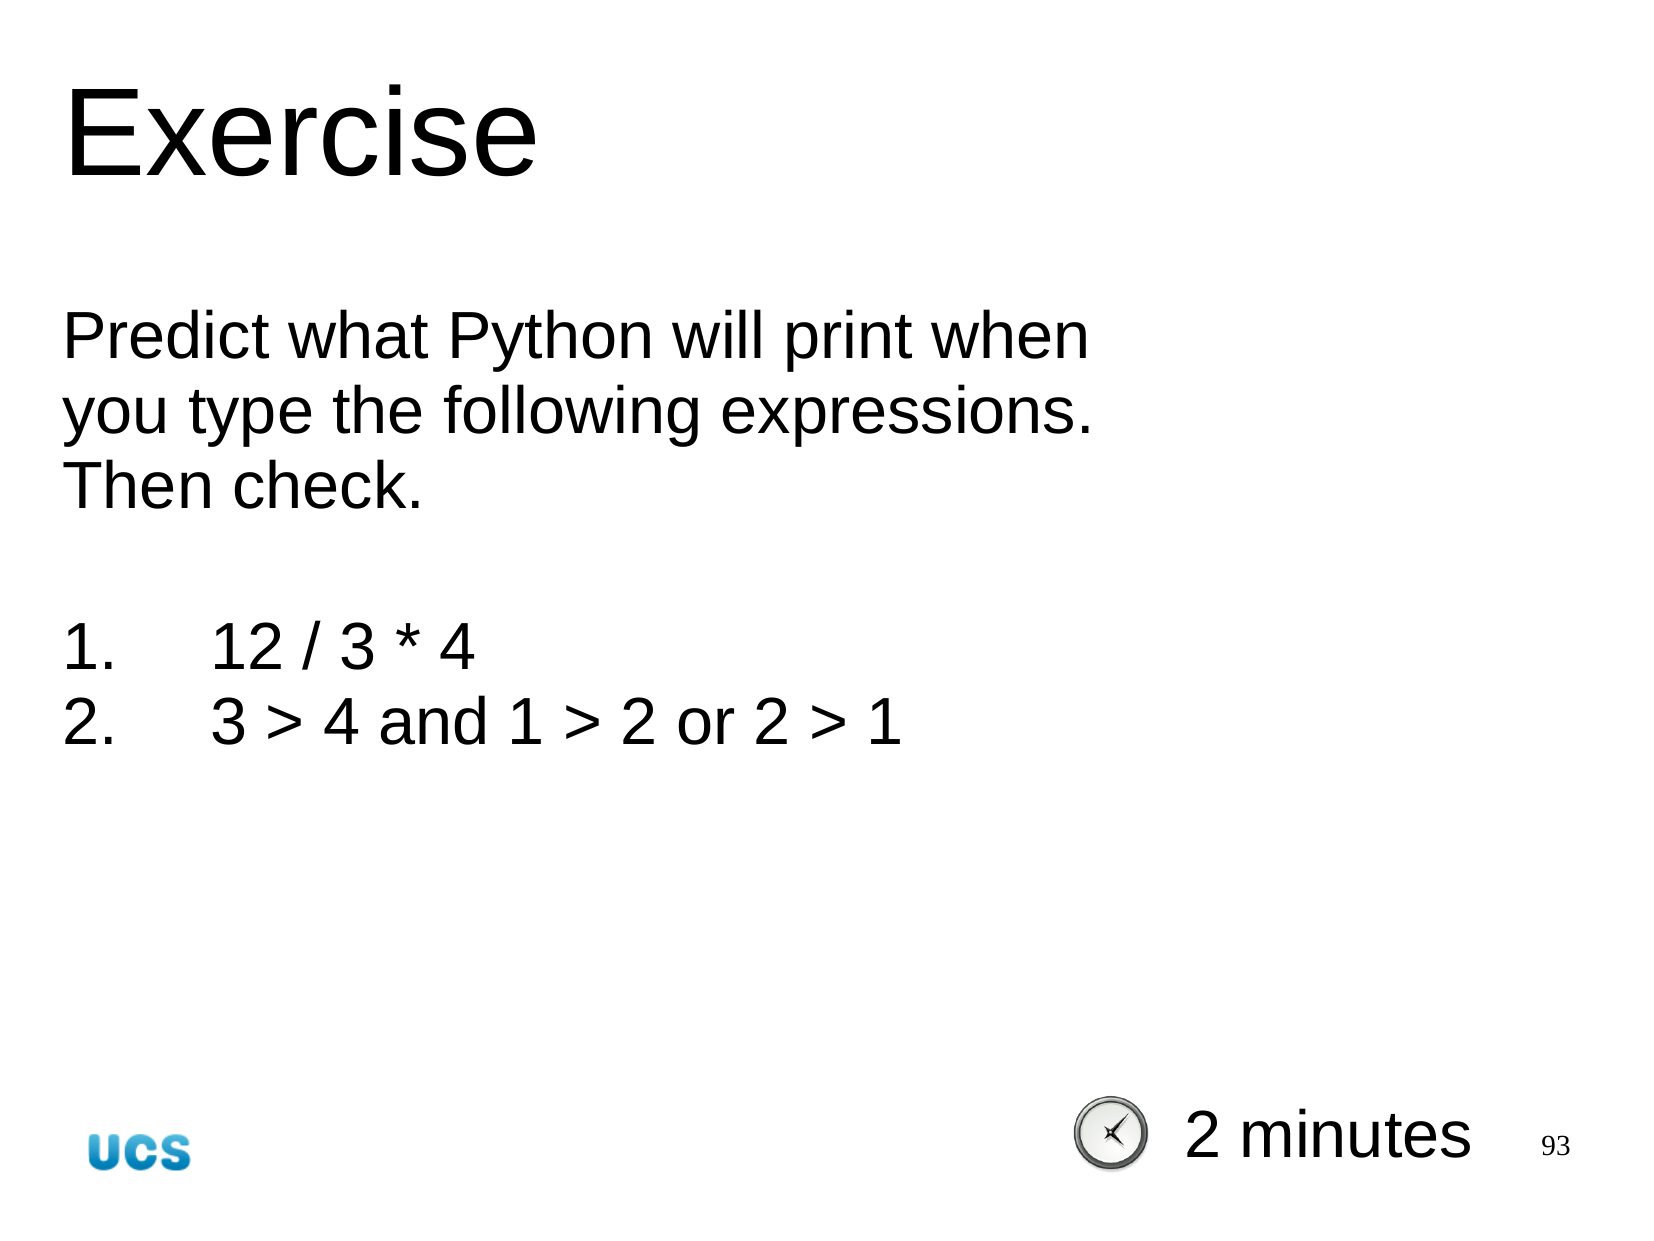

Exercise
Predict what Python will print when
you type the following expressions.
Then check.
1.	12 / 3 * 4
2.	3 > 4 and 1 > 2 or 2 > 1
2 minutes
93